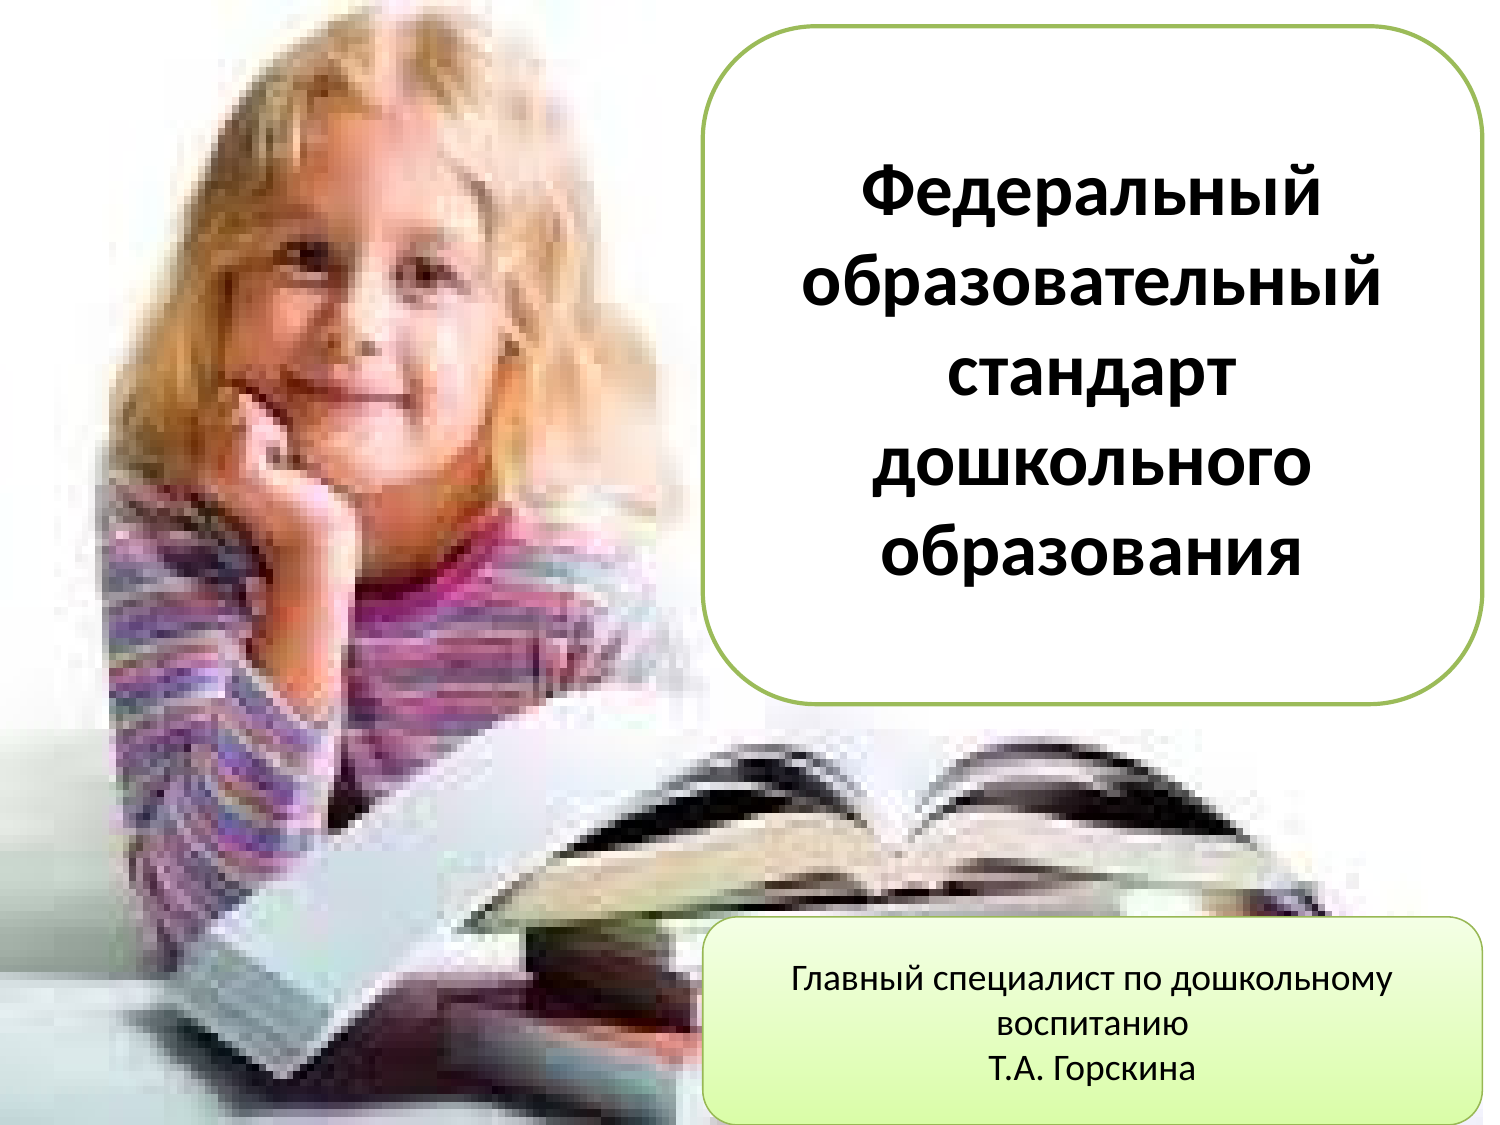

Федеральный образовательный стандарт дошкольного образования
Главный специалист по дошкольному воспитанию
Т.А. Горскина